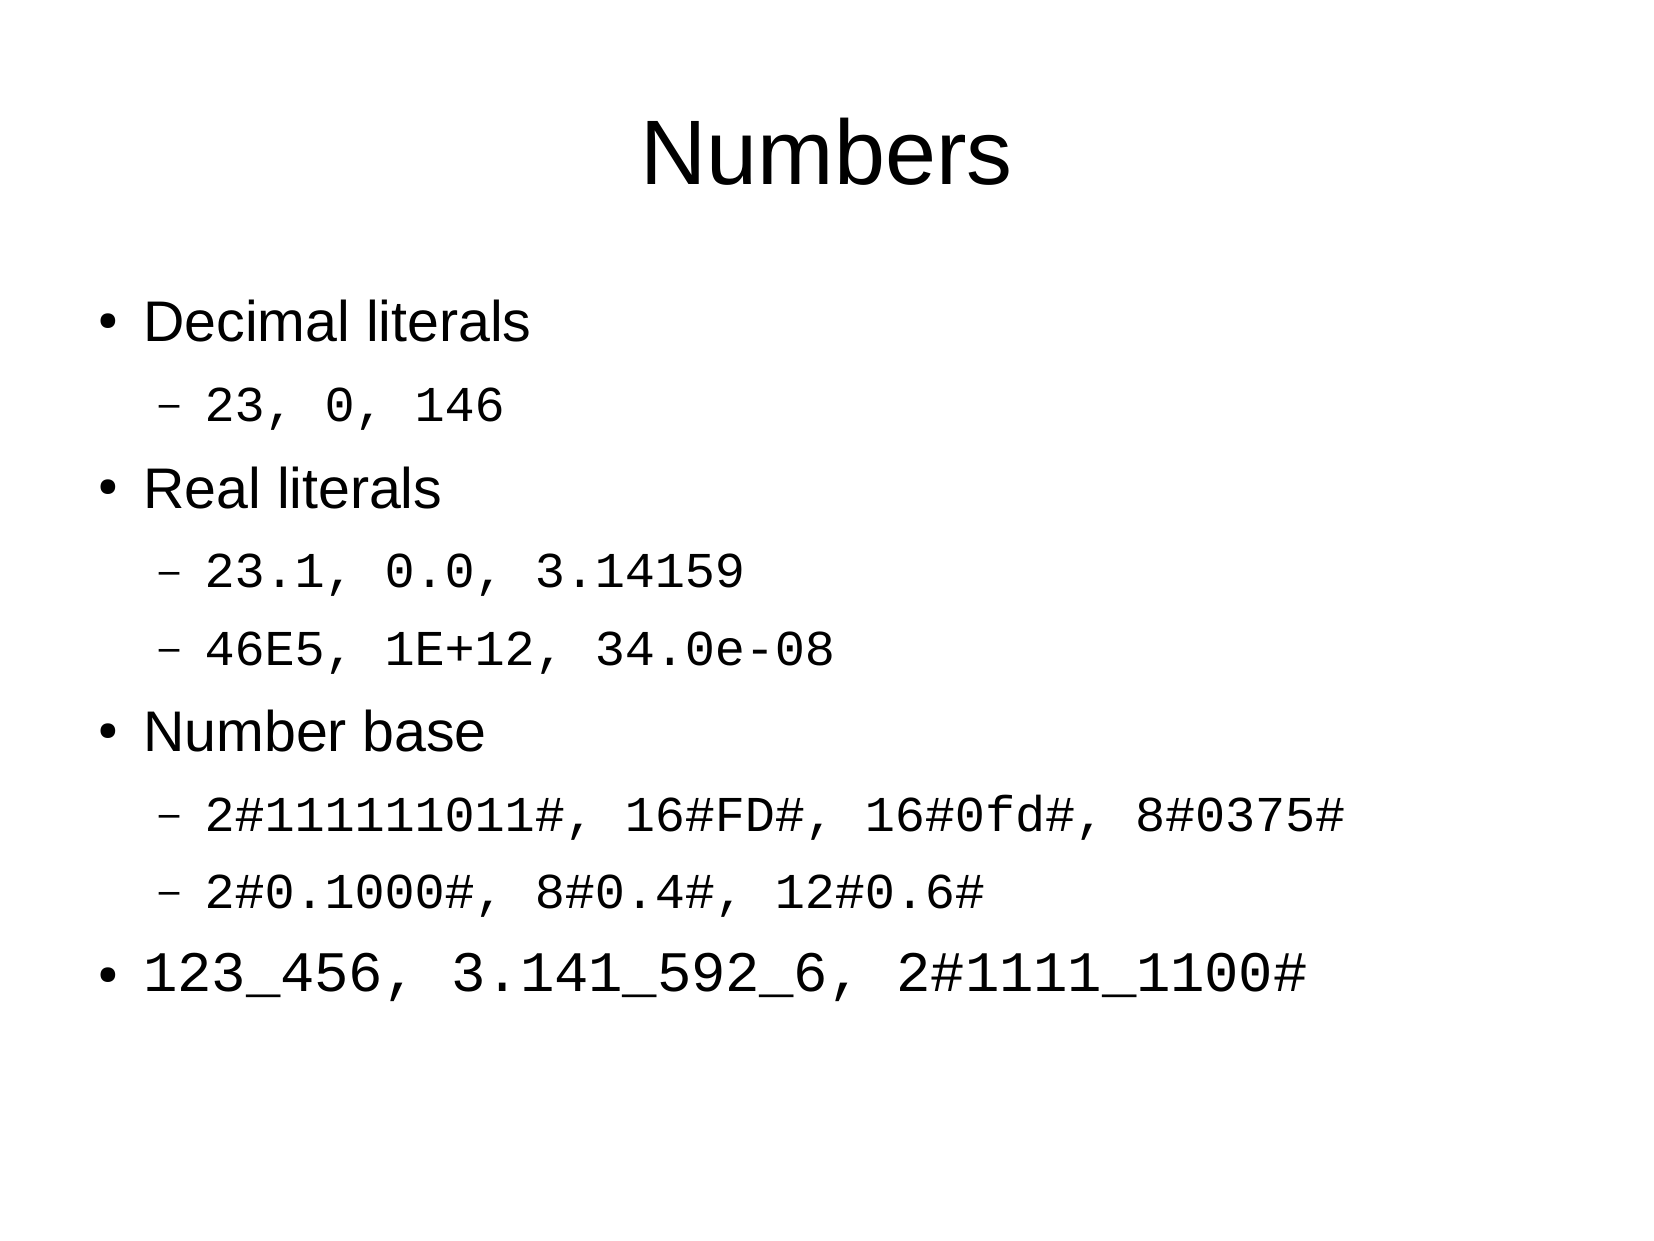

# Numbers
Decimal literals
23, 0, 146
Real literals
23.1, 0.0, 3.14159
46E5, 1E+12, 34.0e-08
Number base
2#111111011#, 16#FD#, 16#0fd#, 8#0375#
2#0.1000#, 8#0.4#, 12#0.6#
123_456, 3.141_592_6, 2#1111_1100#